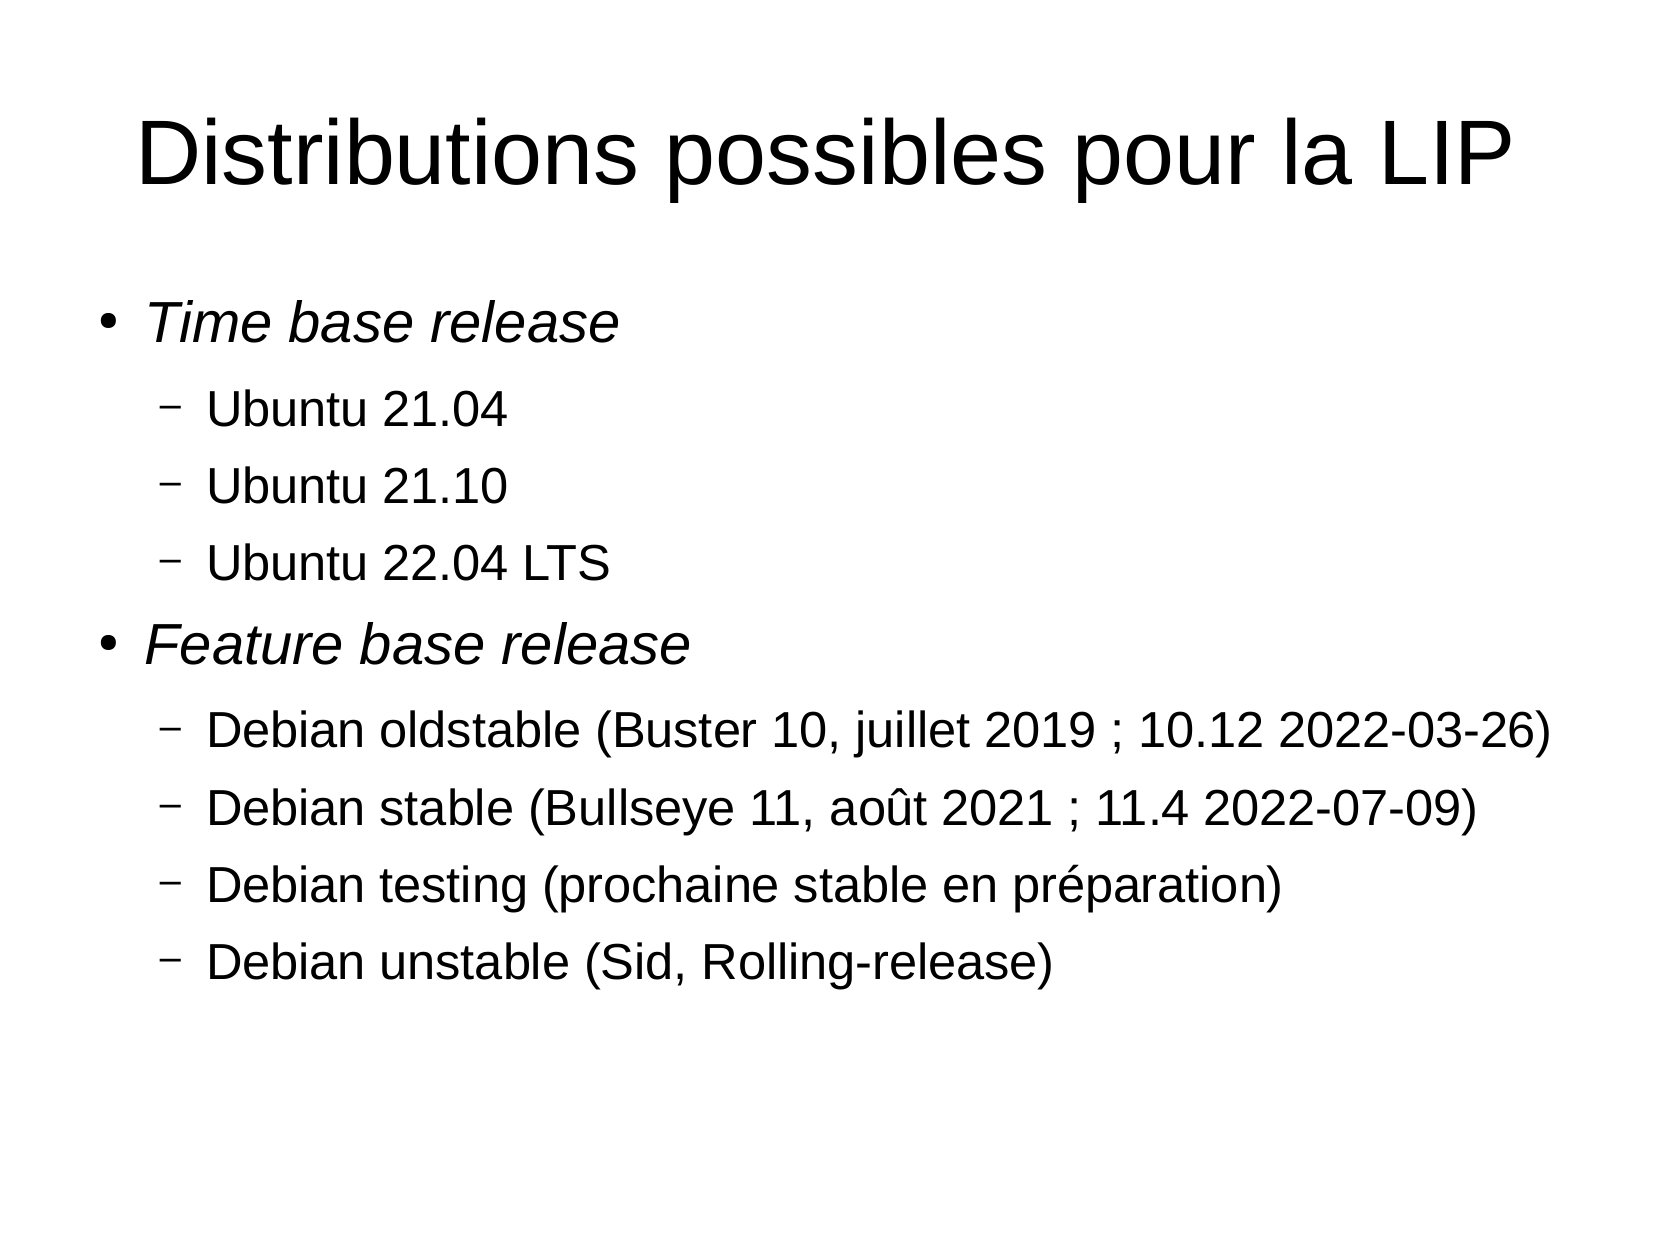

# Distributions possibles pour la LIP
Time base release
Ubuntu 21.04
Ubuntu 21.10
Ubuntu 22.04 LTS
Feature base release
Debian oldstable (Buster 10, juillet 2019 ; 10.12 2022-03-26)
Debian stable (Bullseye 11, août 2021 ; 11.4 2022-07-09)
Debian testing (prochaine stable en préparation)
Debian unstable (Sid, Rolling-release)